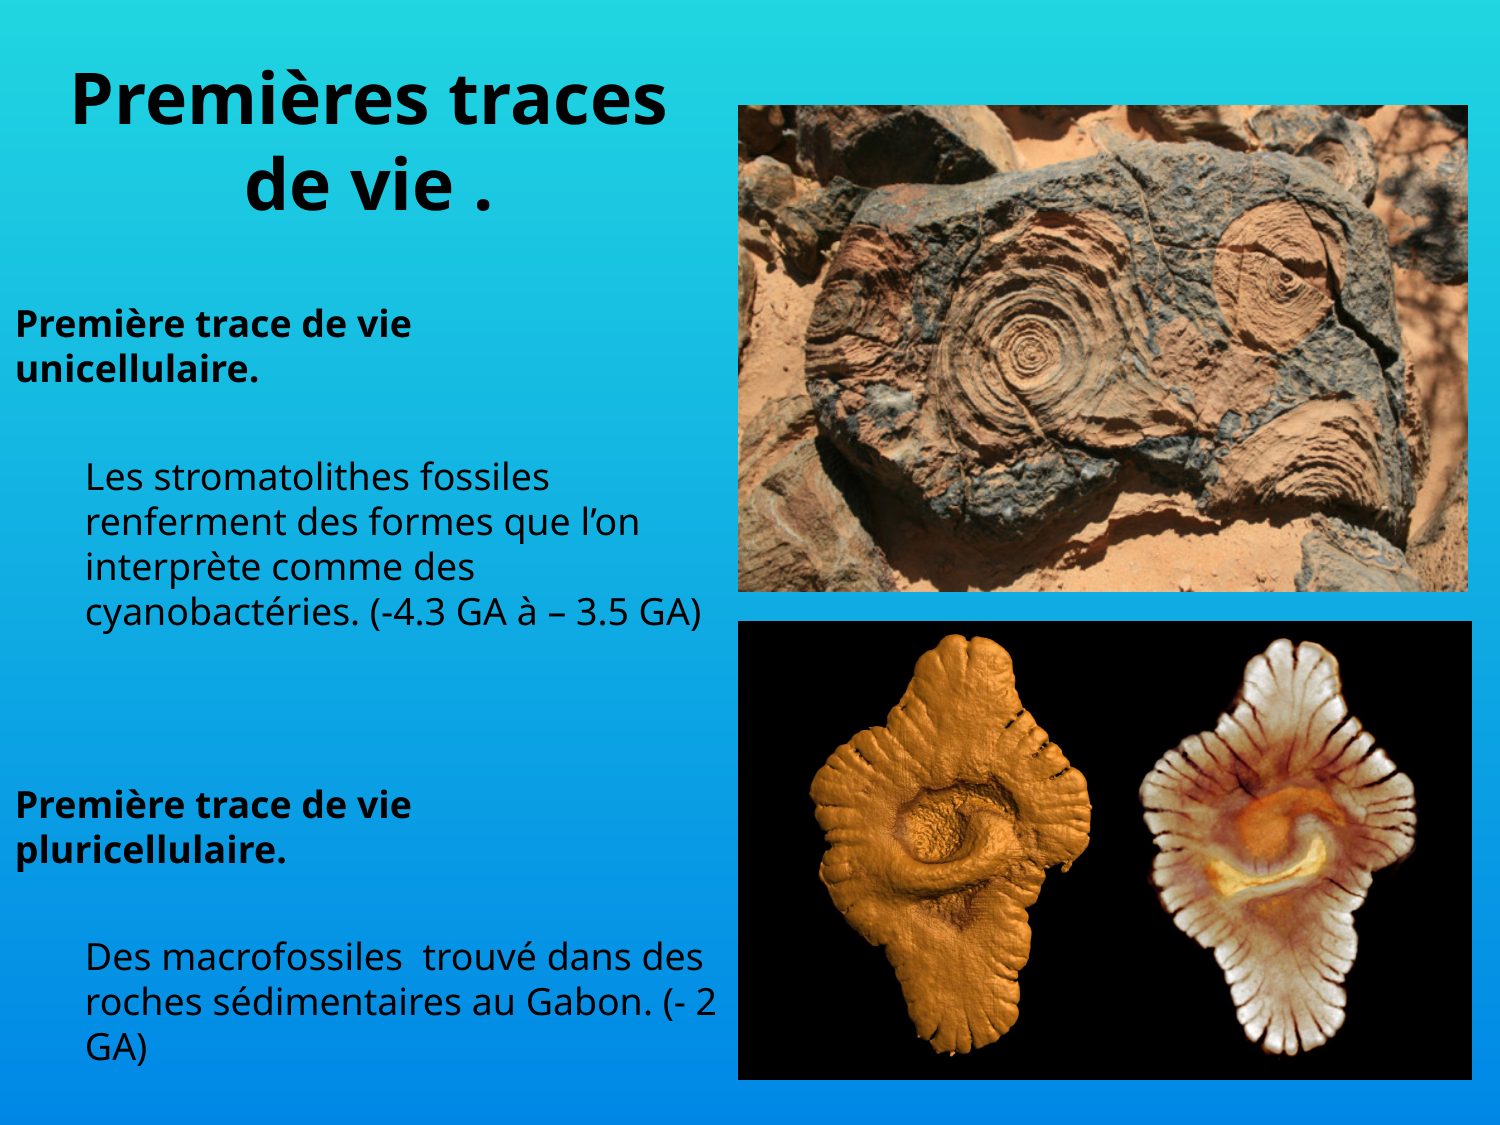

# Premières traces de vie .
Première trace de vie unicellulaire.
Les stromatolithes fossiles renferment des formes que l’on interprète comme des cyanobactéries. (-4.3 GA à – 3.5 GA)
Première trace de vie pluricellulaire.
Des macrofossiles trouvé dans des roches sédimentaires au Gabon. (- 2 GA)